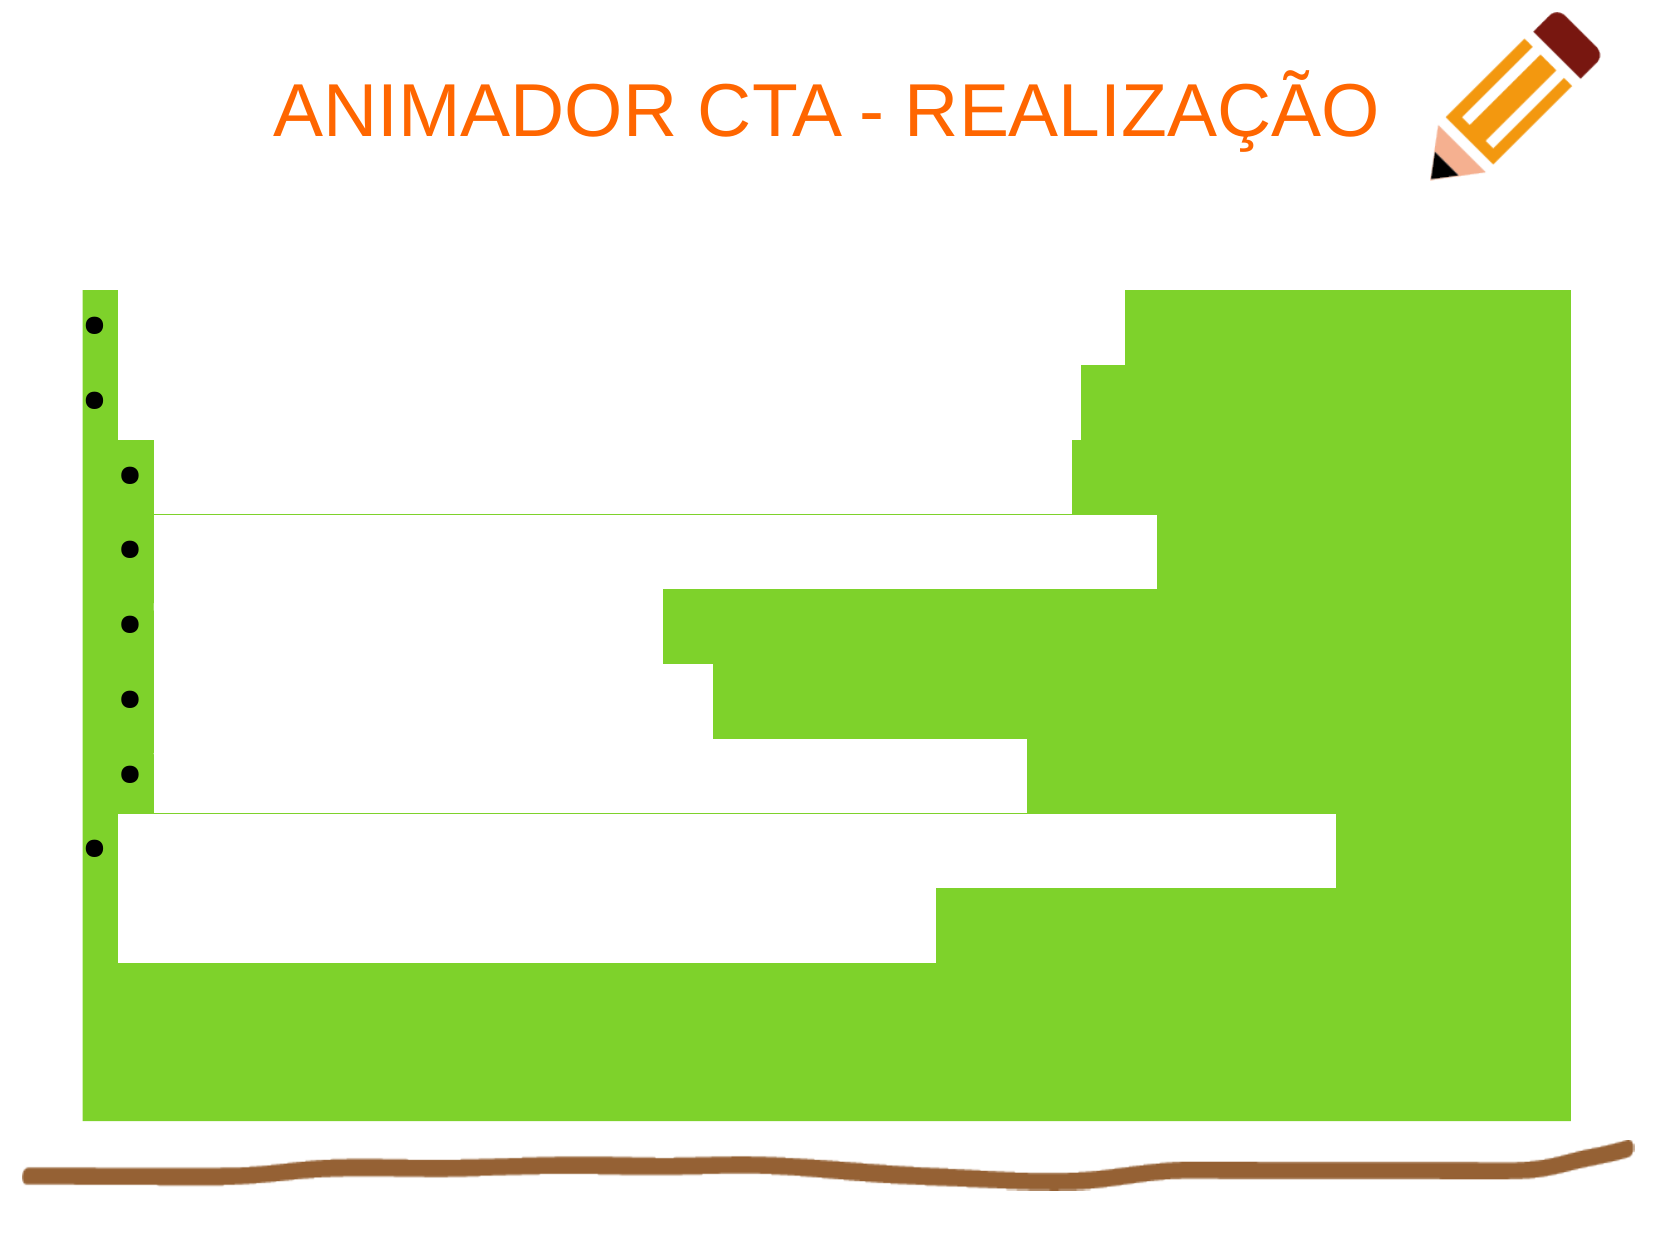

# ANIMADOR CTA - REALIZAÇÃO
Versão Simplificada e Completa
Simulação permite configurar:
Ruas verticais (limitado a 10)
Ruas horizontais (limitado a 10)
Tamanho da rua
Número de pistas
Velocidade dos automóveis
Melhorias permitiram a geração de um arquivo mais simplificado